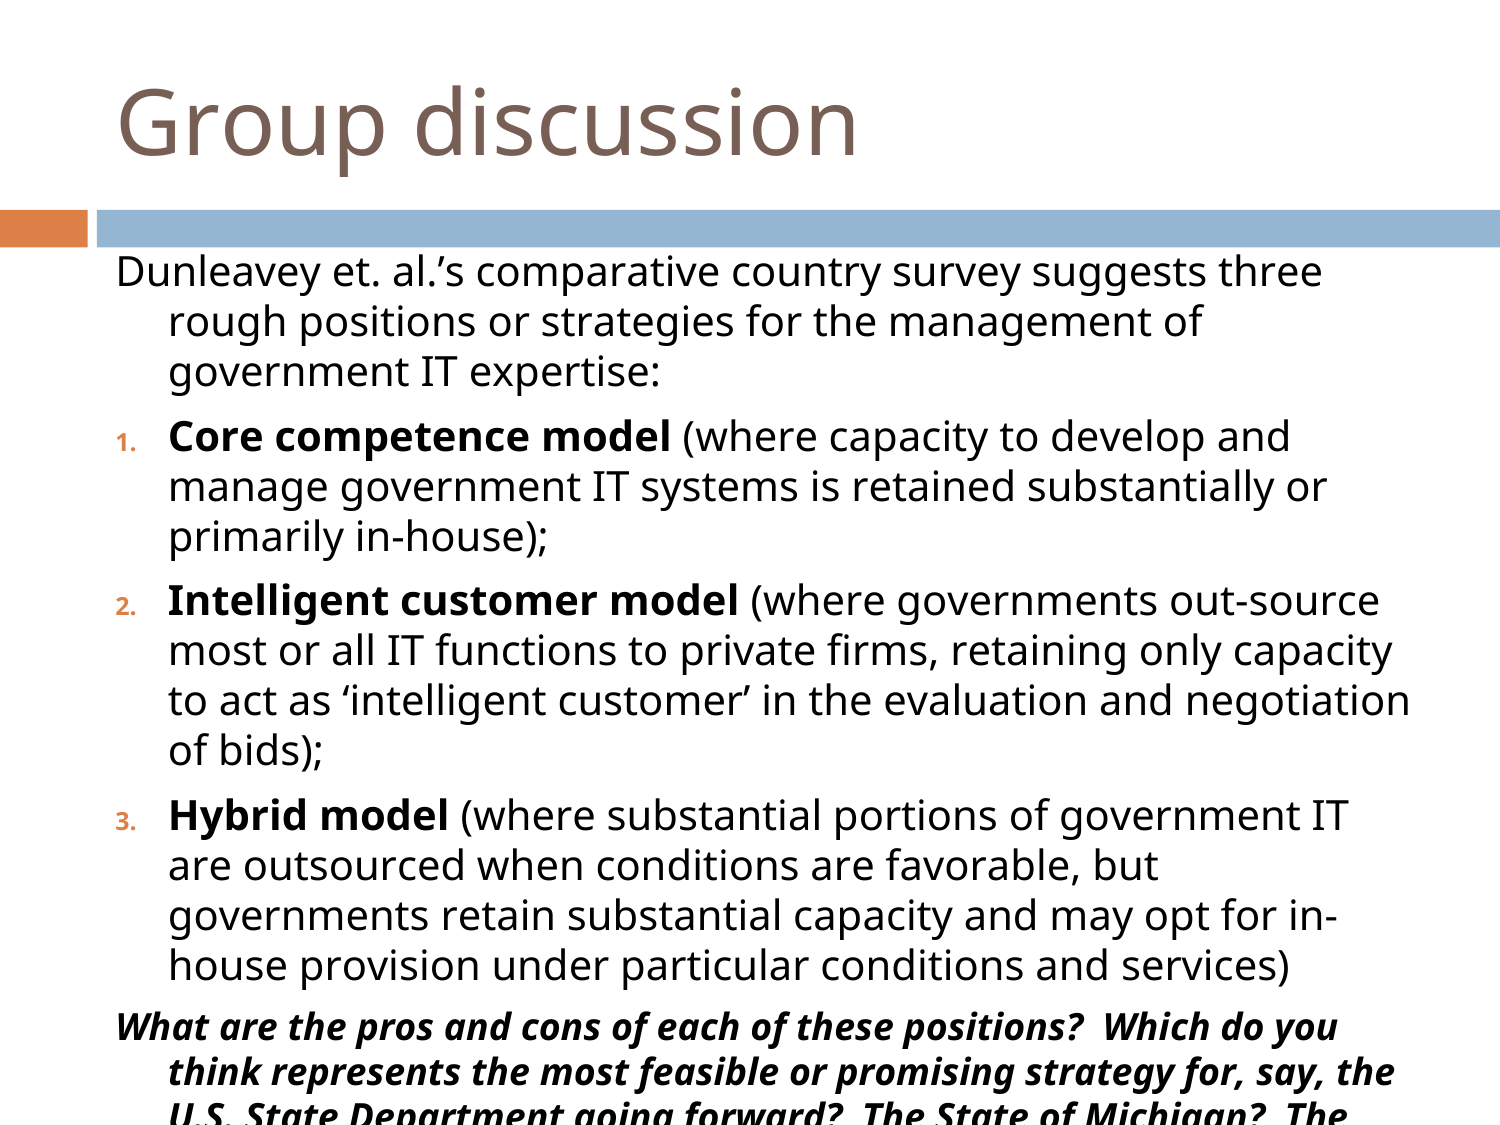

# Group discussion
Dunleavey et. al.’s comparative country survey suggests three rough positions or strategies for the management of government IT expertise:
Core competence model (where capacity to develop and manage government IT systems is retained substantially or primarily in-house);
Intelligent customer model (where governments out-source most or all IT functions to private firms, retaining only capacity to act as ‘intelligent customer’ in the evaluation and negotiation of bids);
Hybrid model (where substantial portions of government IT are outsourced when conditions are favorable, but governments retain substantial capacity and may opt for in-house provision under particular conditions and services)
What are the pros and cons of each of these positions? Which do you think represents the most feasible or promising strategy for, say, the U.S. State Department going forward? The State of Michigan? The City of Ann Arbor? How might the public character of government agencies lead to different priorities and decisions around the above than those taken by organizations in the private sector?